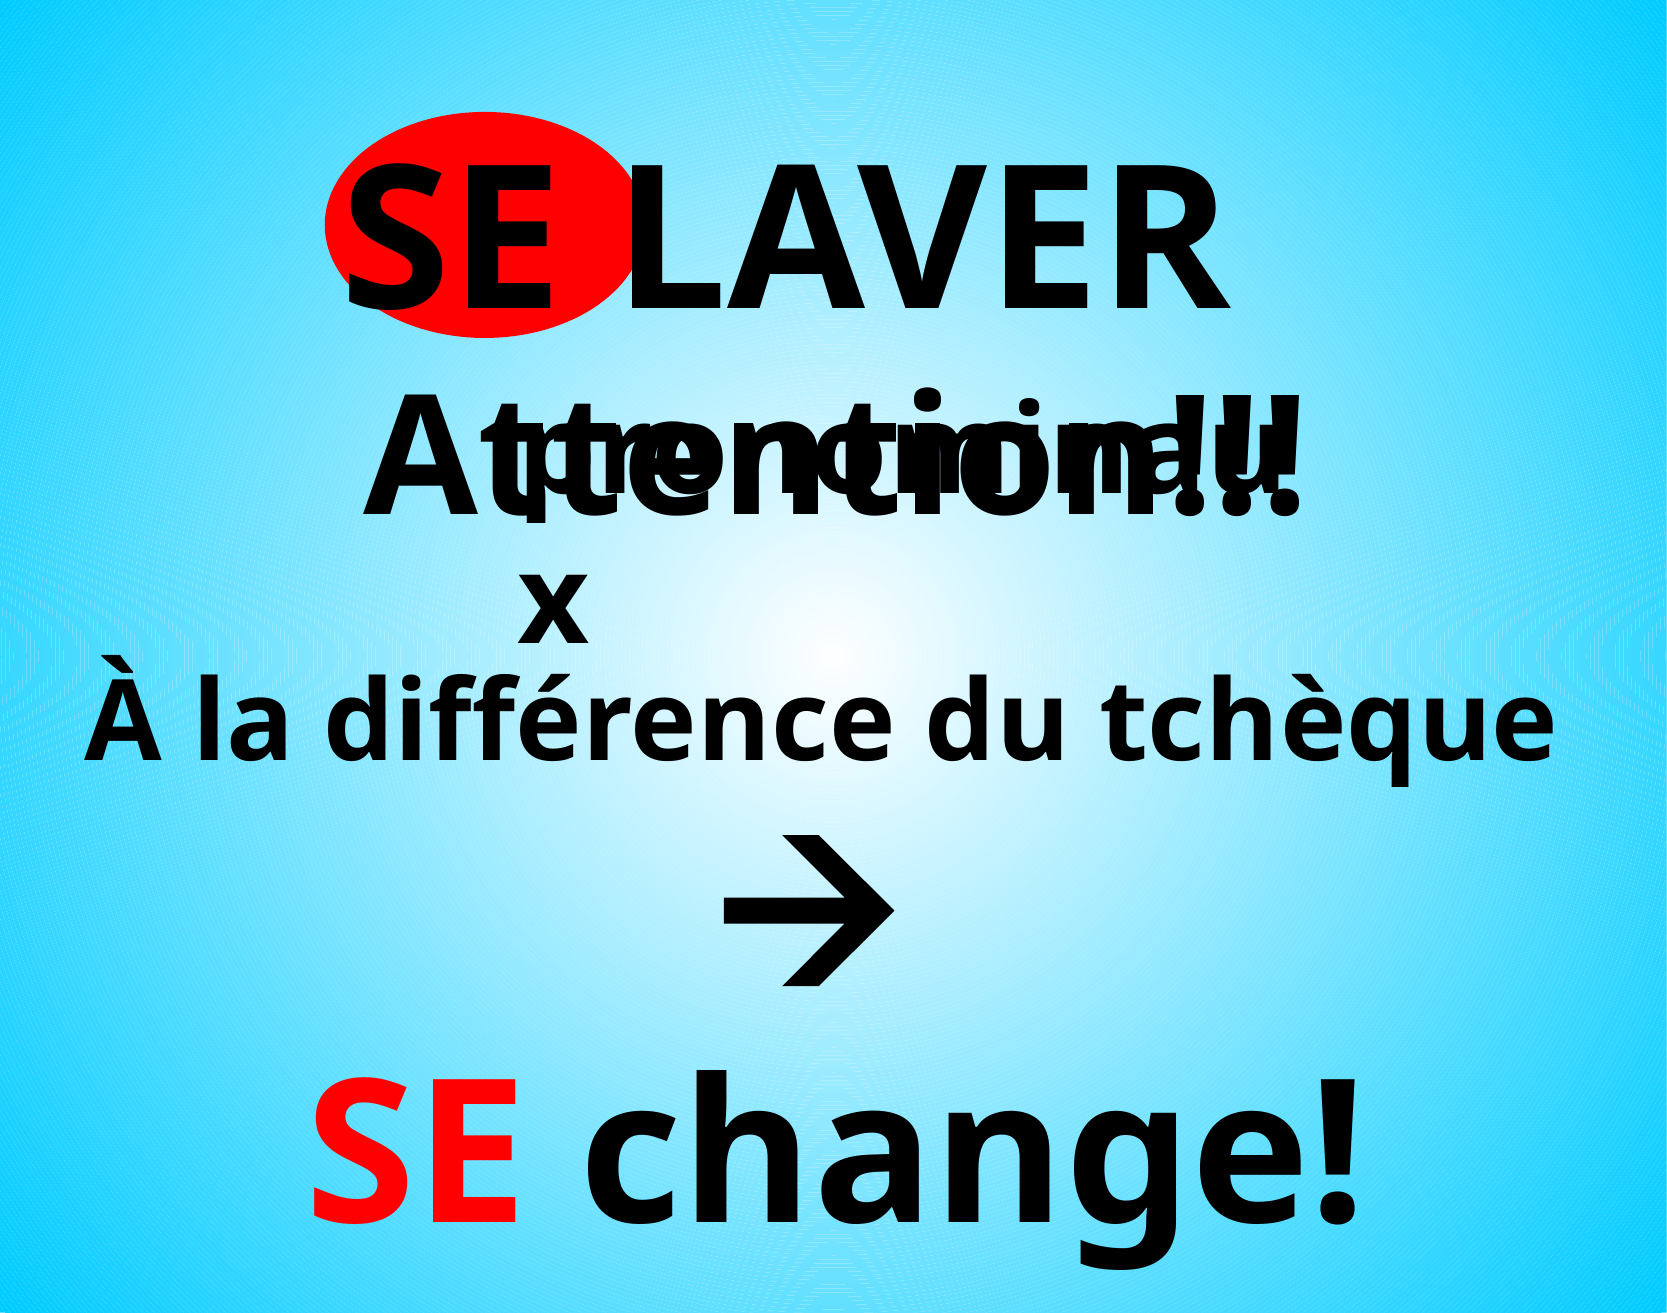

SE LAVER
Attention!!!
À la différence du tchèque

SE change!
pronominaux